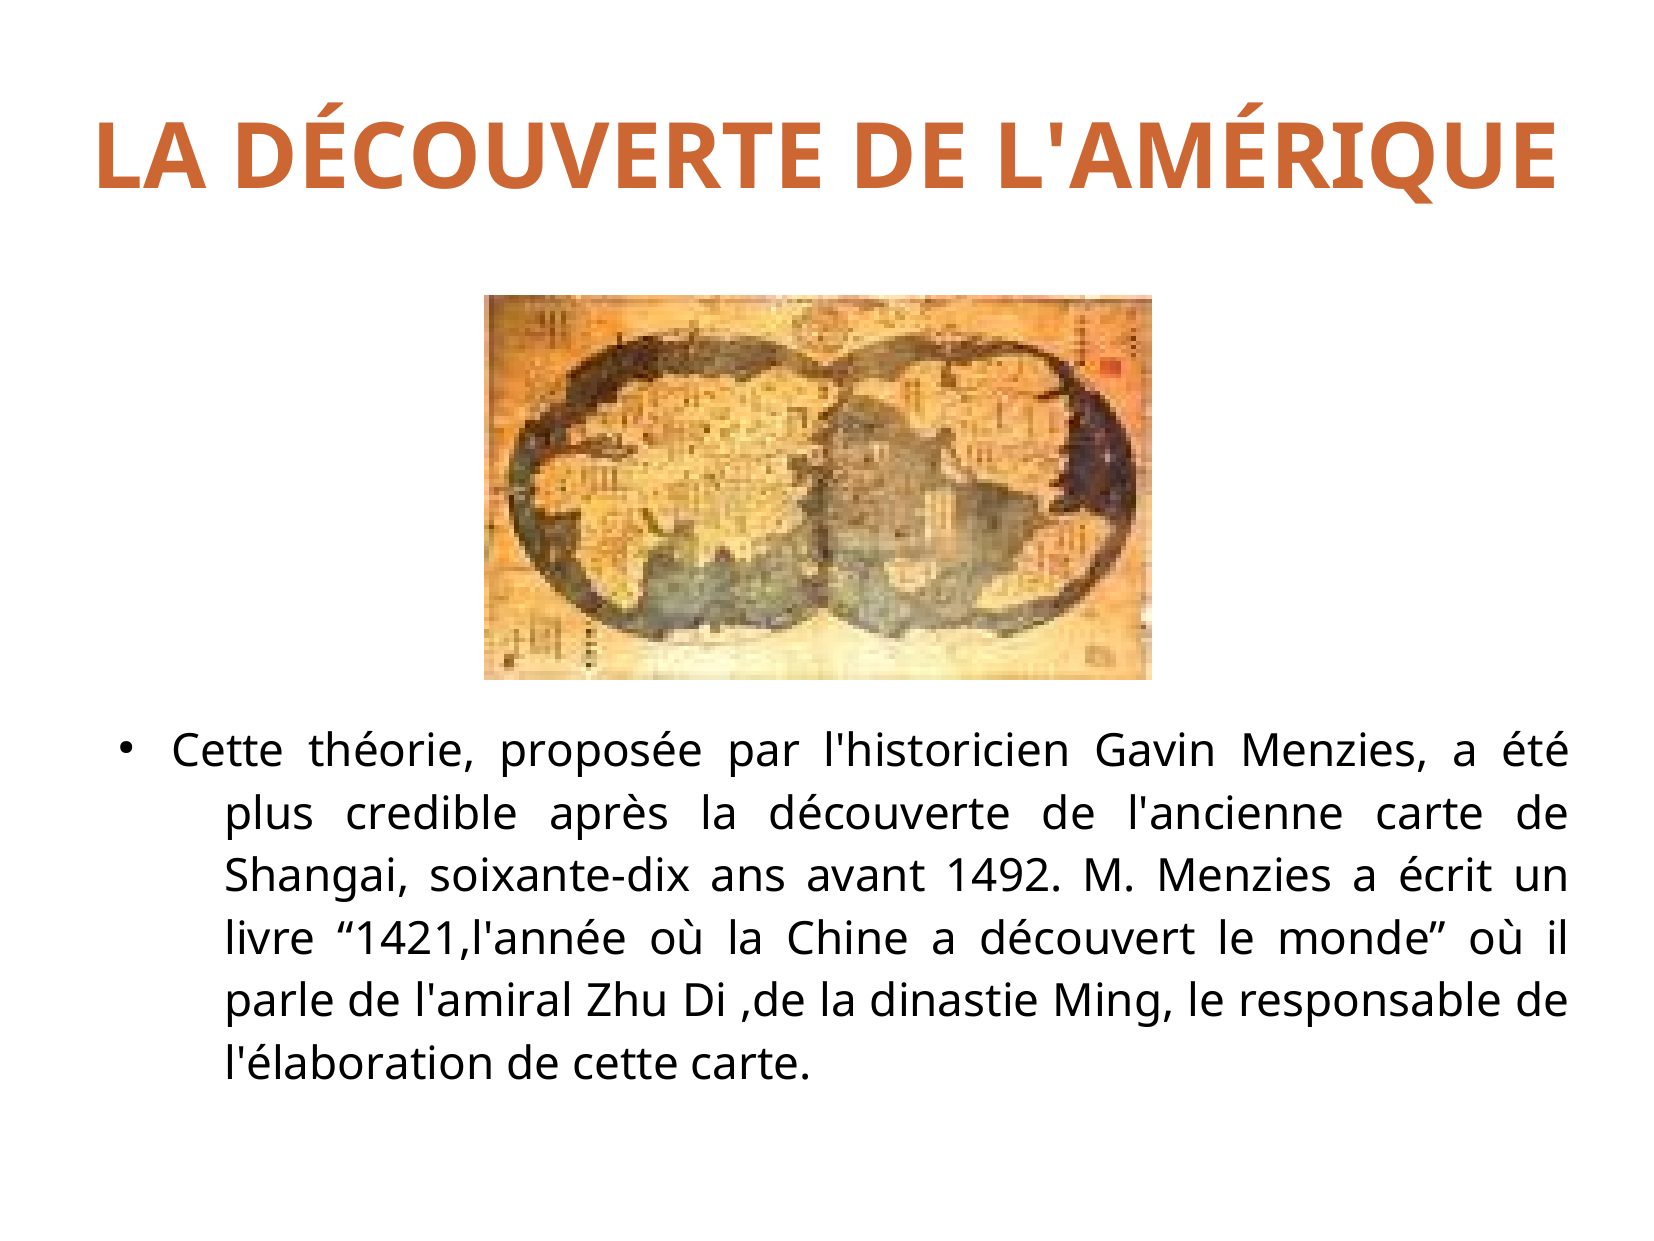

# LA DÉCOUVERTE DE L'AMÉRIQUE
Cette théorie, proposée par l'historicien Gavin Menzies, a été plus credible après la découverte de l'ancienne carte de Shangai, soixante-dix ans avant 1492. M. Menzies a écrit un livre “1421,l'année où la Chine a découvert le monde” où il parle de l'amiral Zhu Di ,de la dinastie Ming, le responsable de l'élaboration de cette carte.